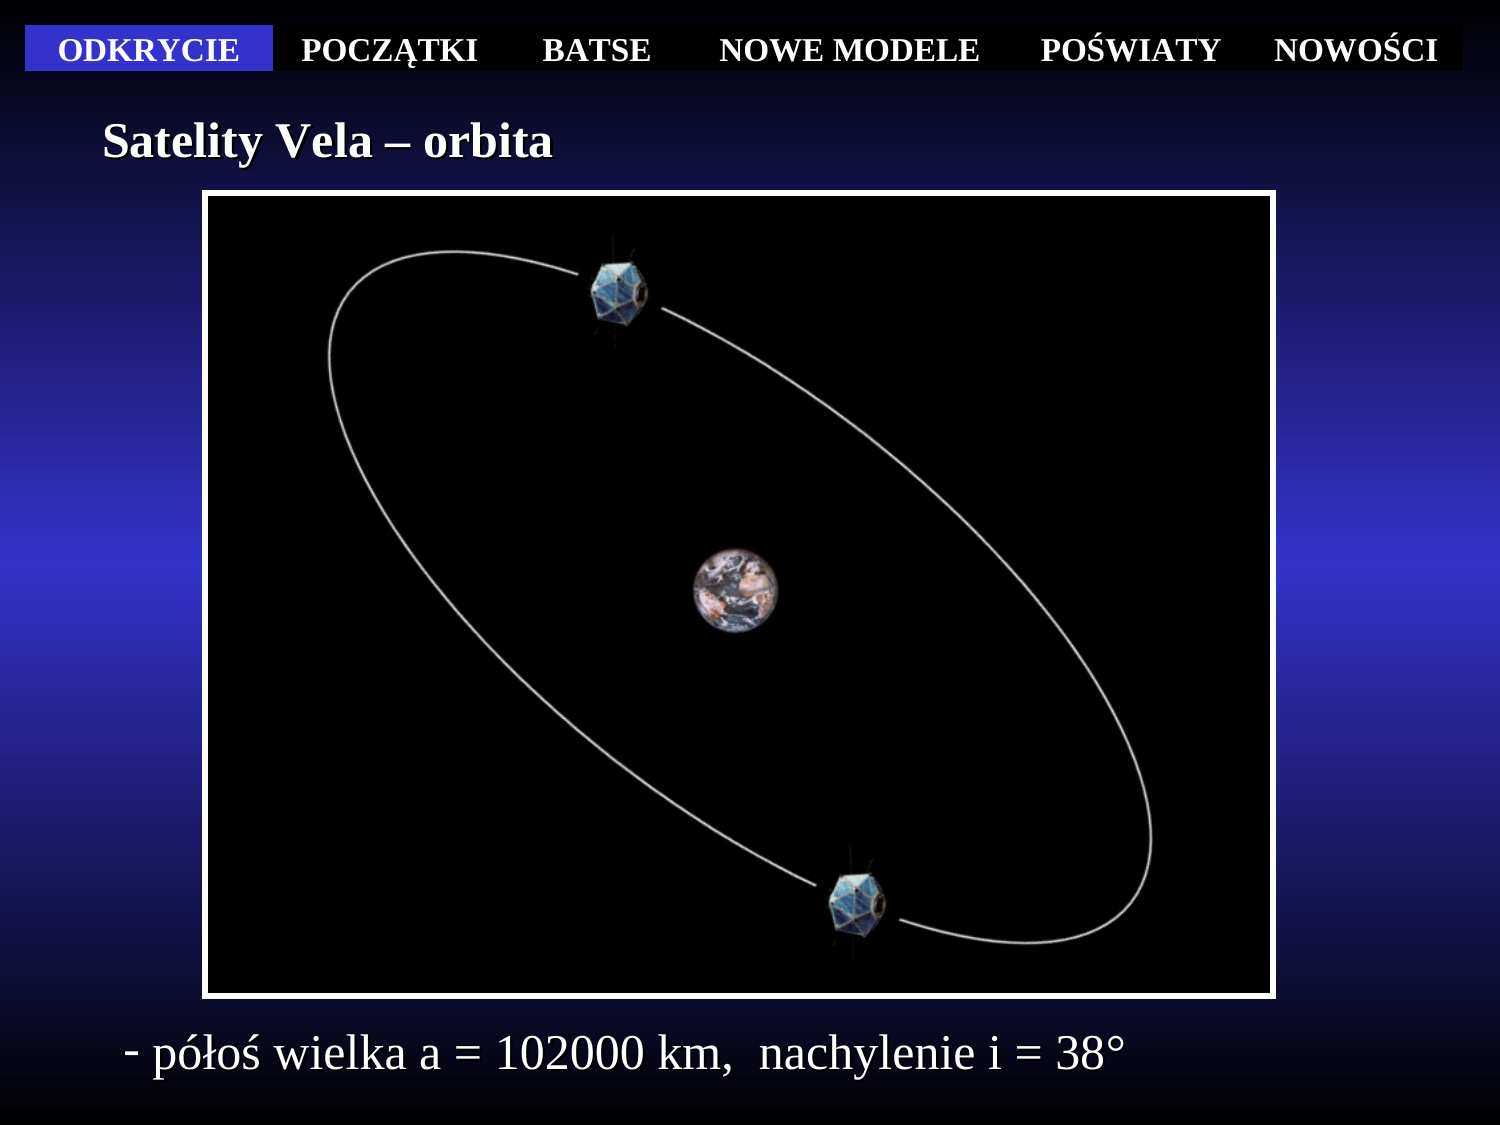

| ODKRYCIE | POCZĄTKI | BATSE | NOWE MODELE | POŚWIATY | NOWOŚCI |
| --- | --- | --- | --- | --- | --- |
Satelity Vela – orbita
 półoś wielka a = 102000 km, nachylenie i = 38°